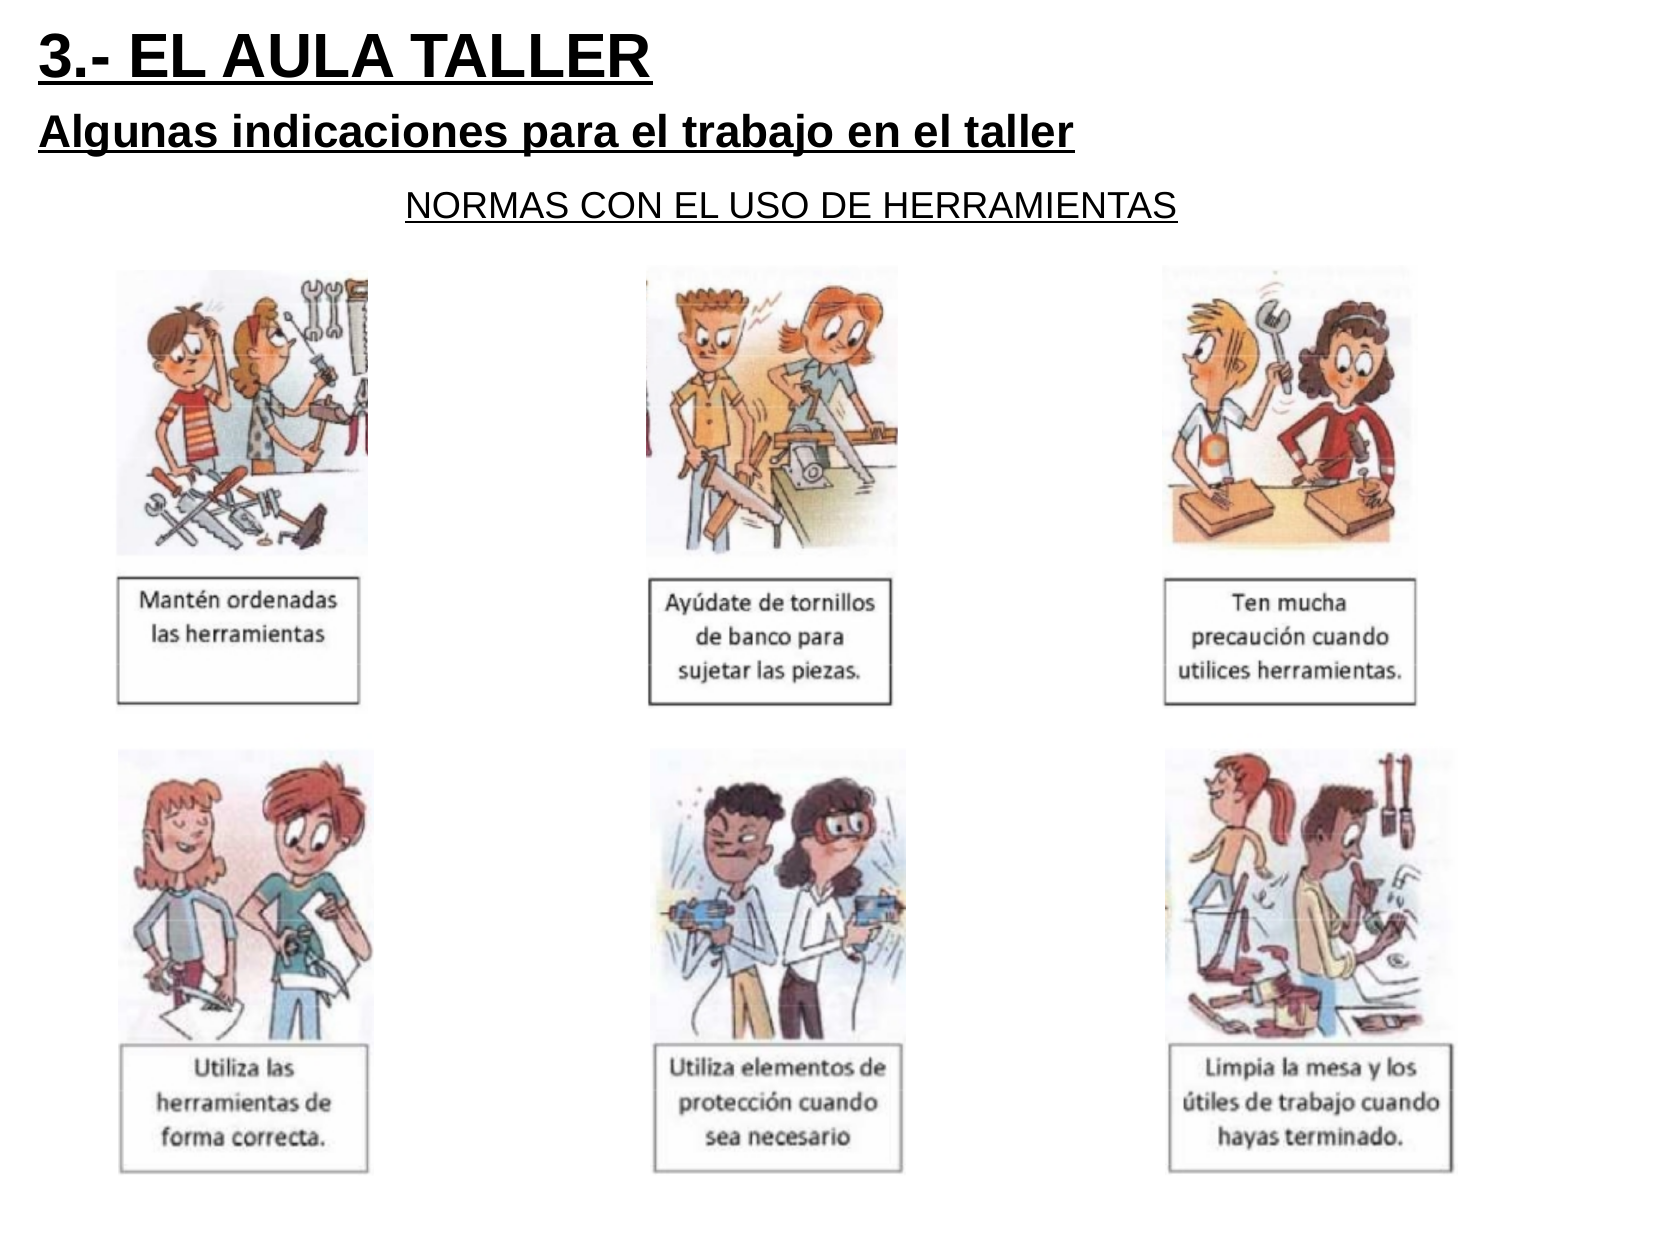

3.- EL AULA TALLER
Algunas indicaciones para el trabajo en el taller
NORMAS CON EL USO DE HERRAMIENTAS